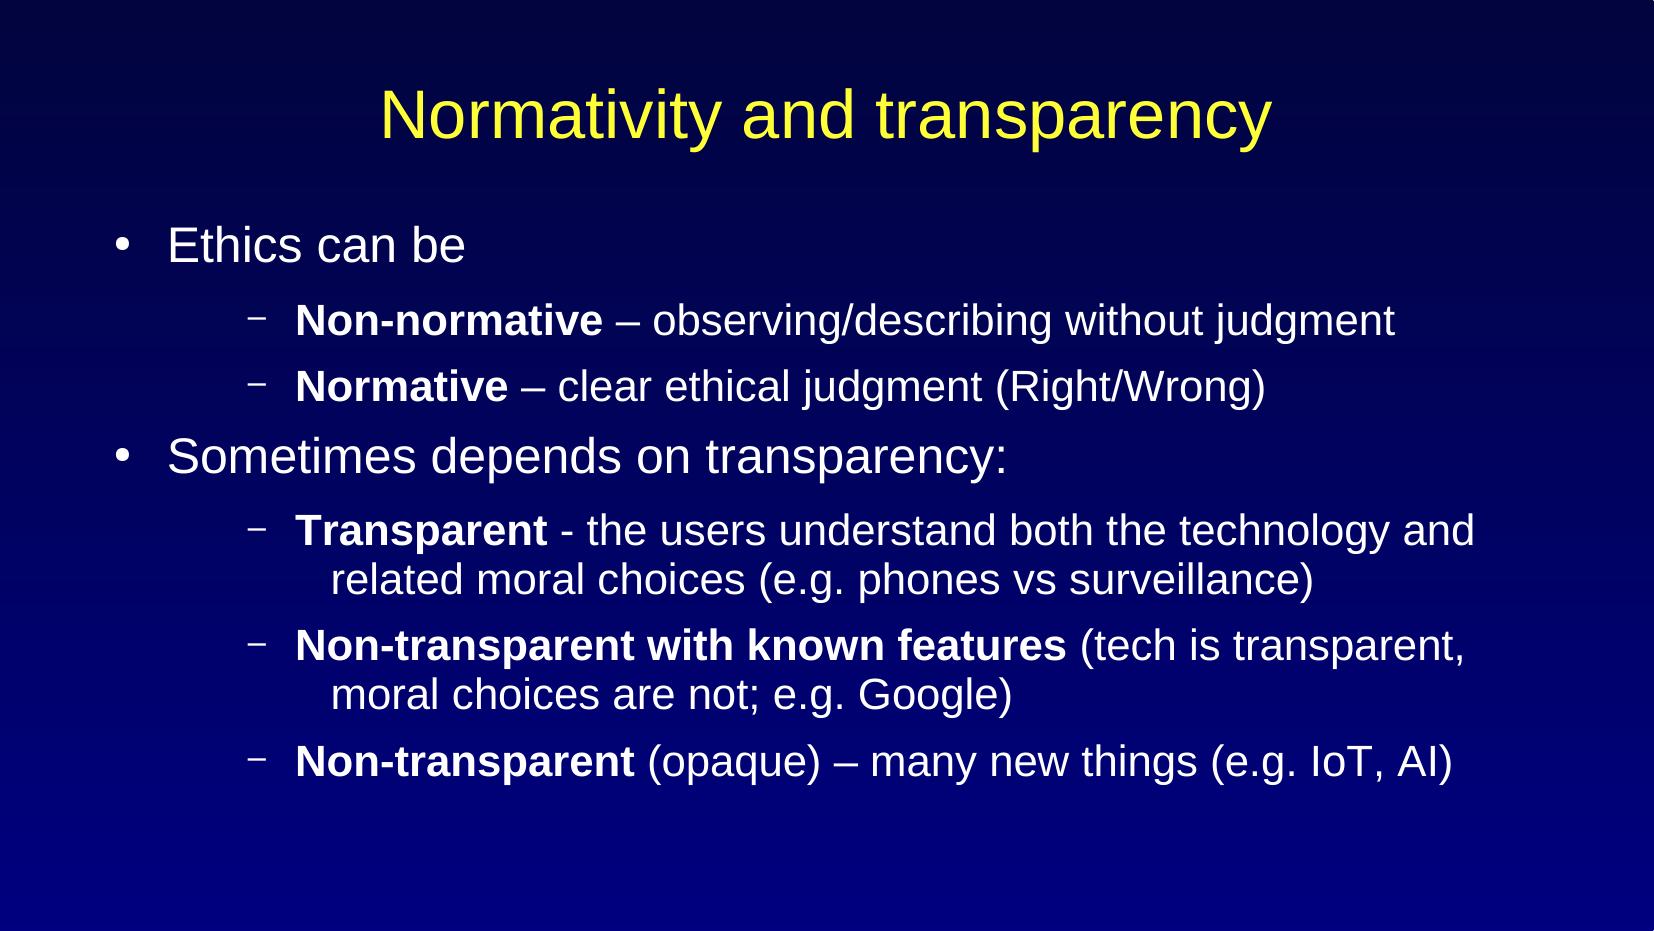

# Normativity and transparency
Ethics can be
Non-normative – observing/describing without judgment
Normative – clear ethical judgment (Right/Wrong)
Sometimes depends on transparency:
Transparent - the users understand both the technology and related moral choices (e.g. phones vs surveillance)
Non-transparent with known features (tech is transparent, moral choices are not; e.g. Google)
Non-transparent (opaque) – many new things (e.g. IoT, AI)